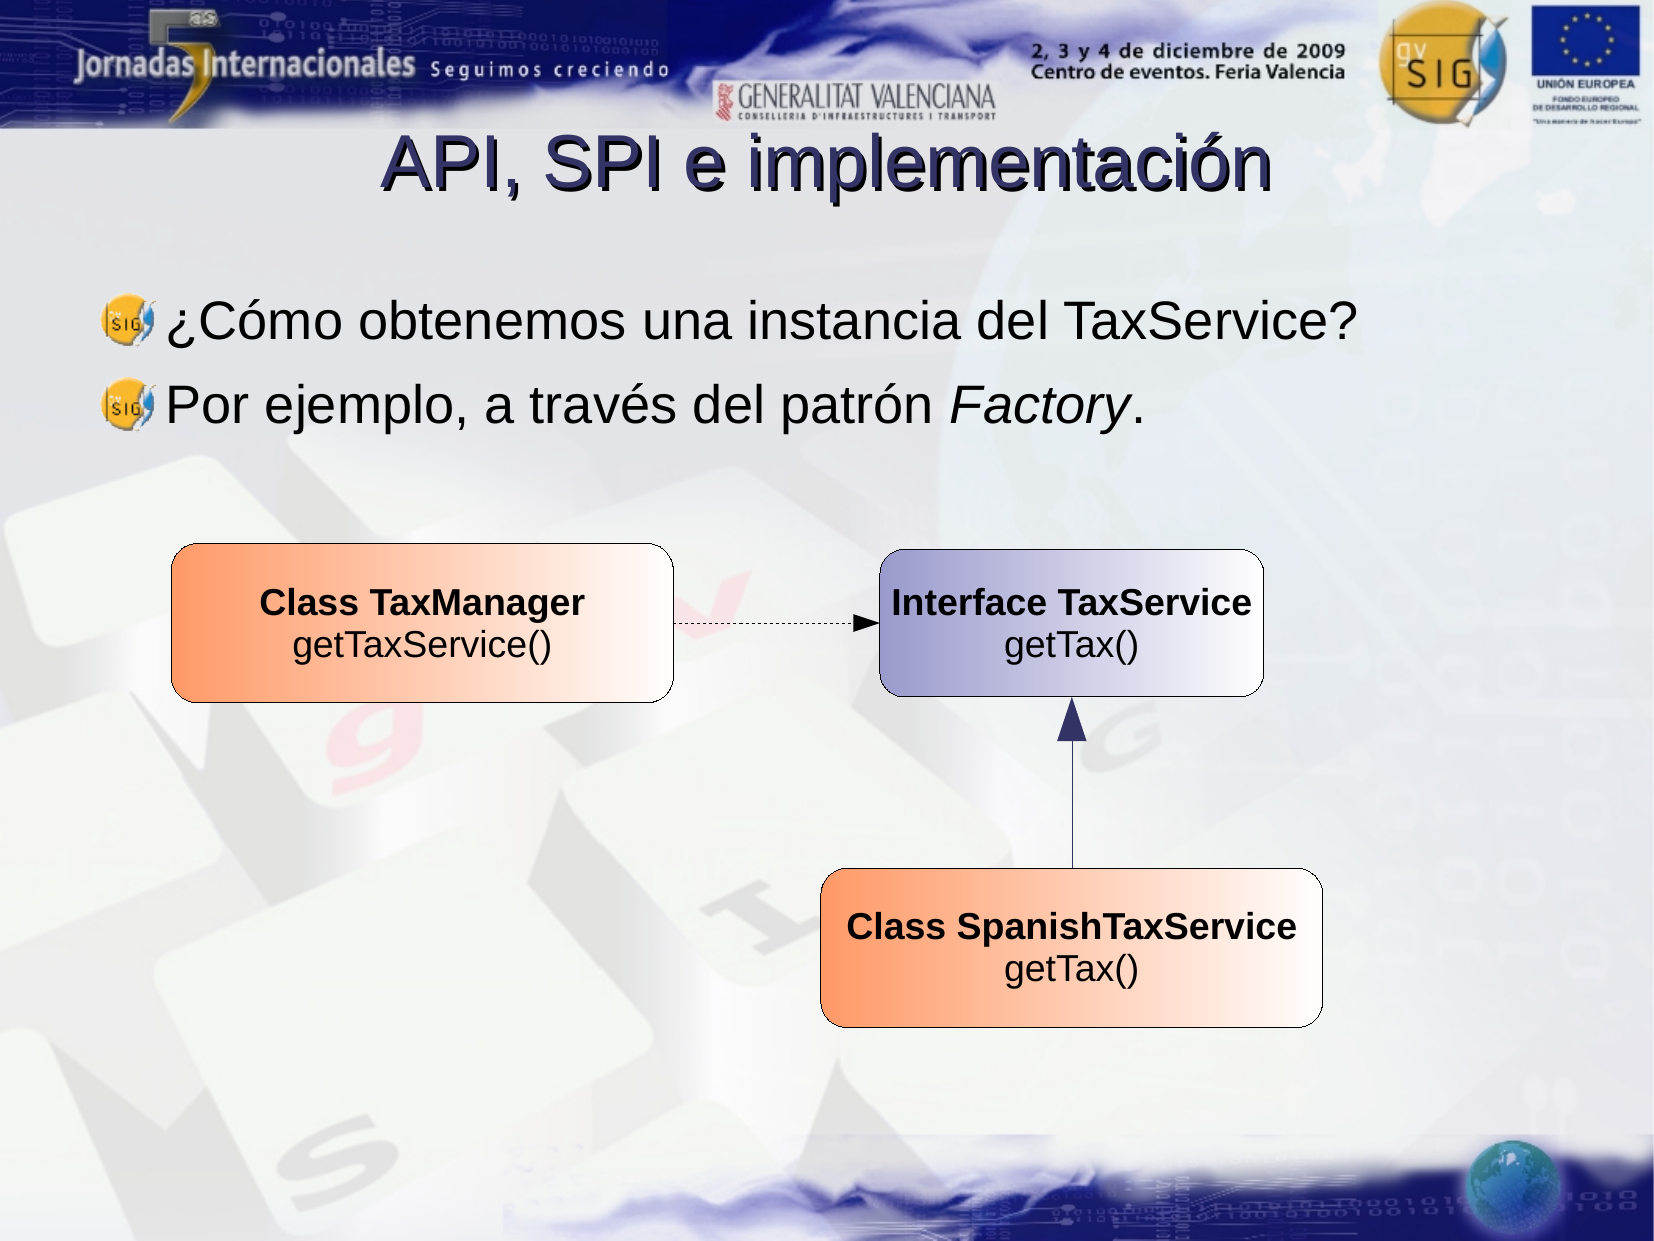

# API, SPI e implementación
¿Cómo obtenemos una instancia del TaxService?
Por ejemplo, a través del patrón Factory.
Class TaxManager
getTaxService()
Interface TaxService
getTax()
Class SpanishTaxService
getTax()